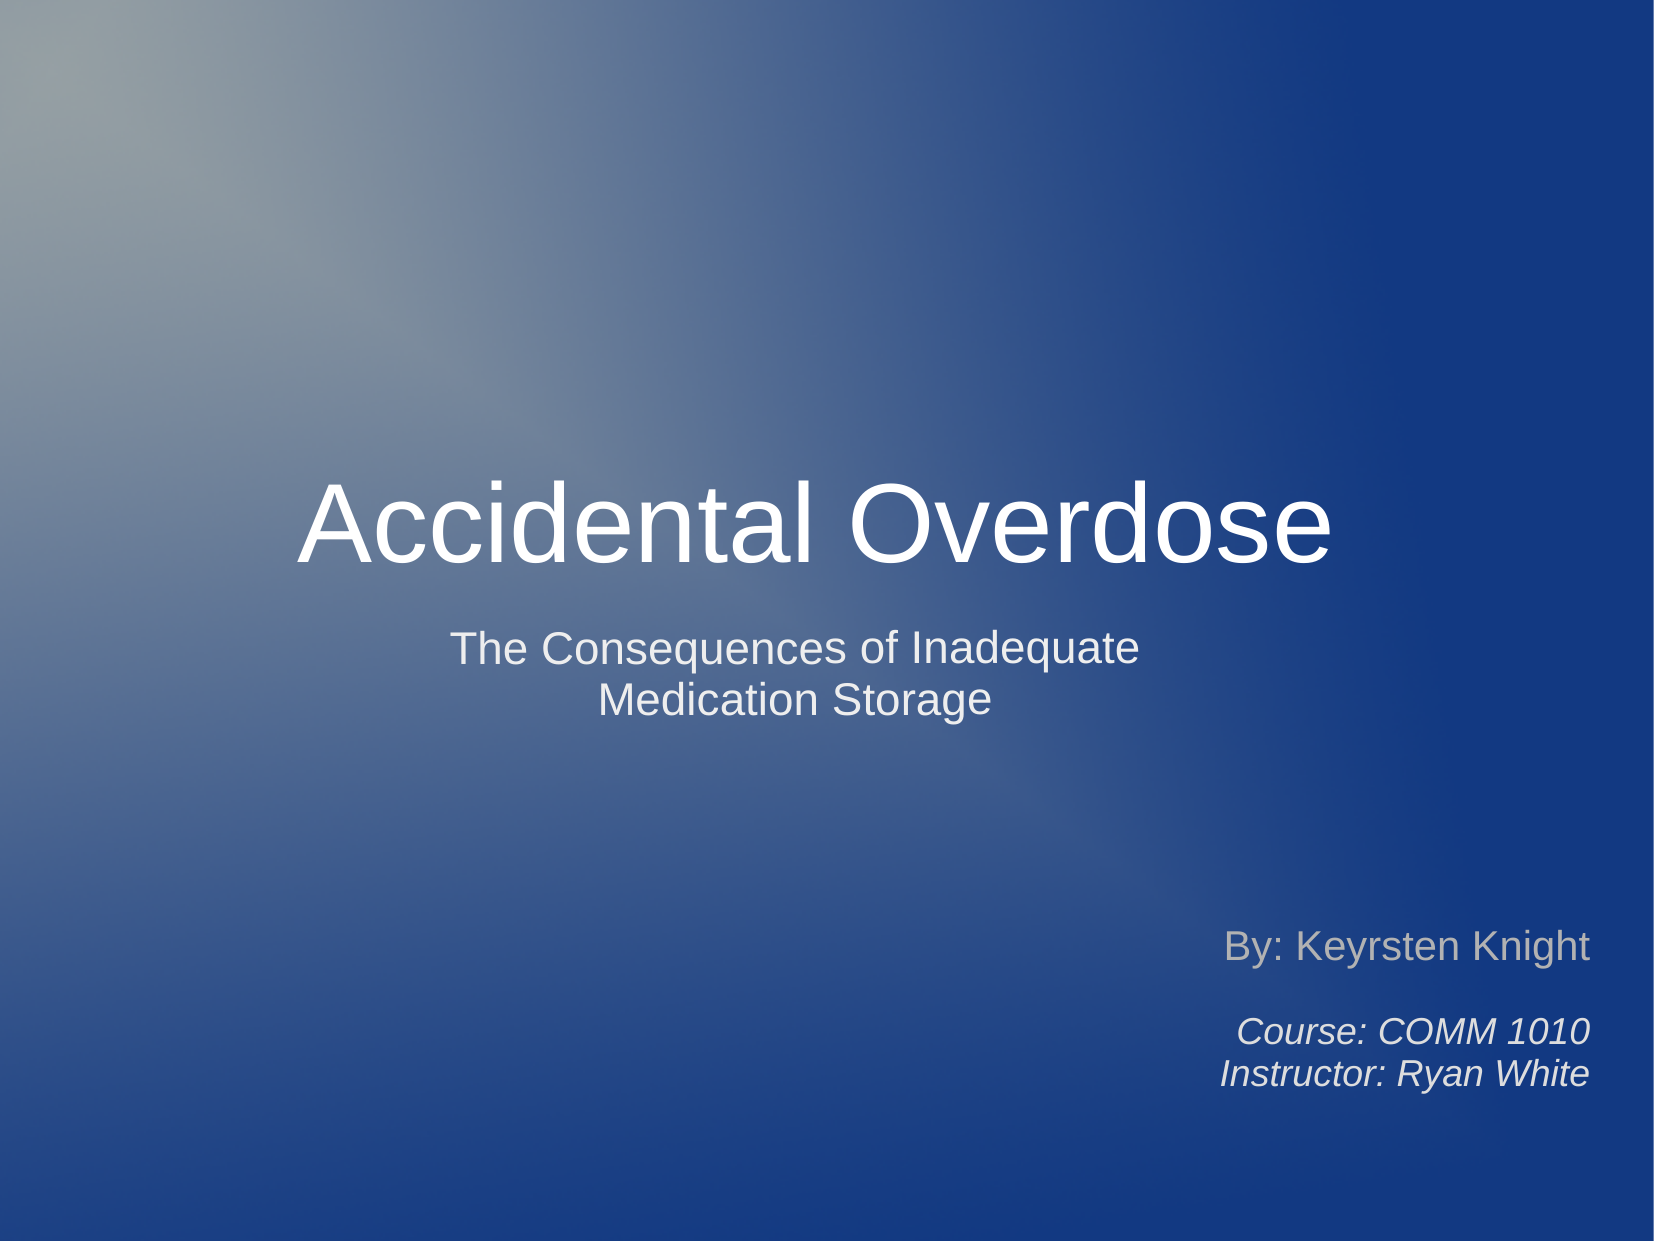

# Accidental Overdose
The Consequences of Inadequate Medication Storage
By: Keyrsten Knight
Course: COMM 1010
Instructor: Ryan White